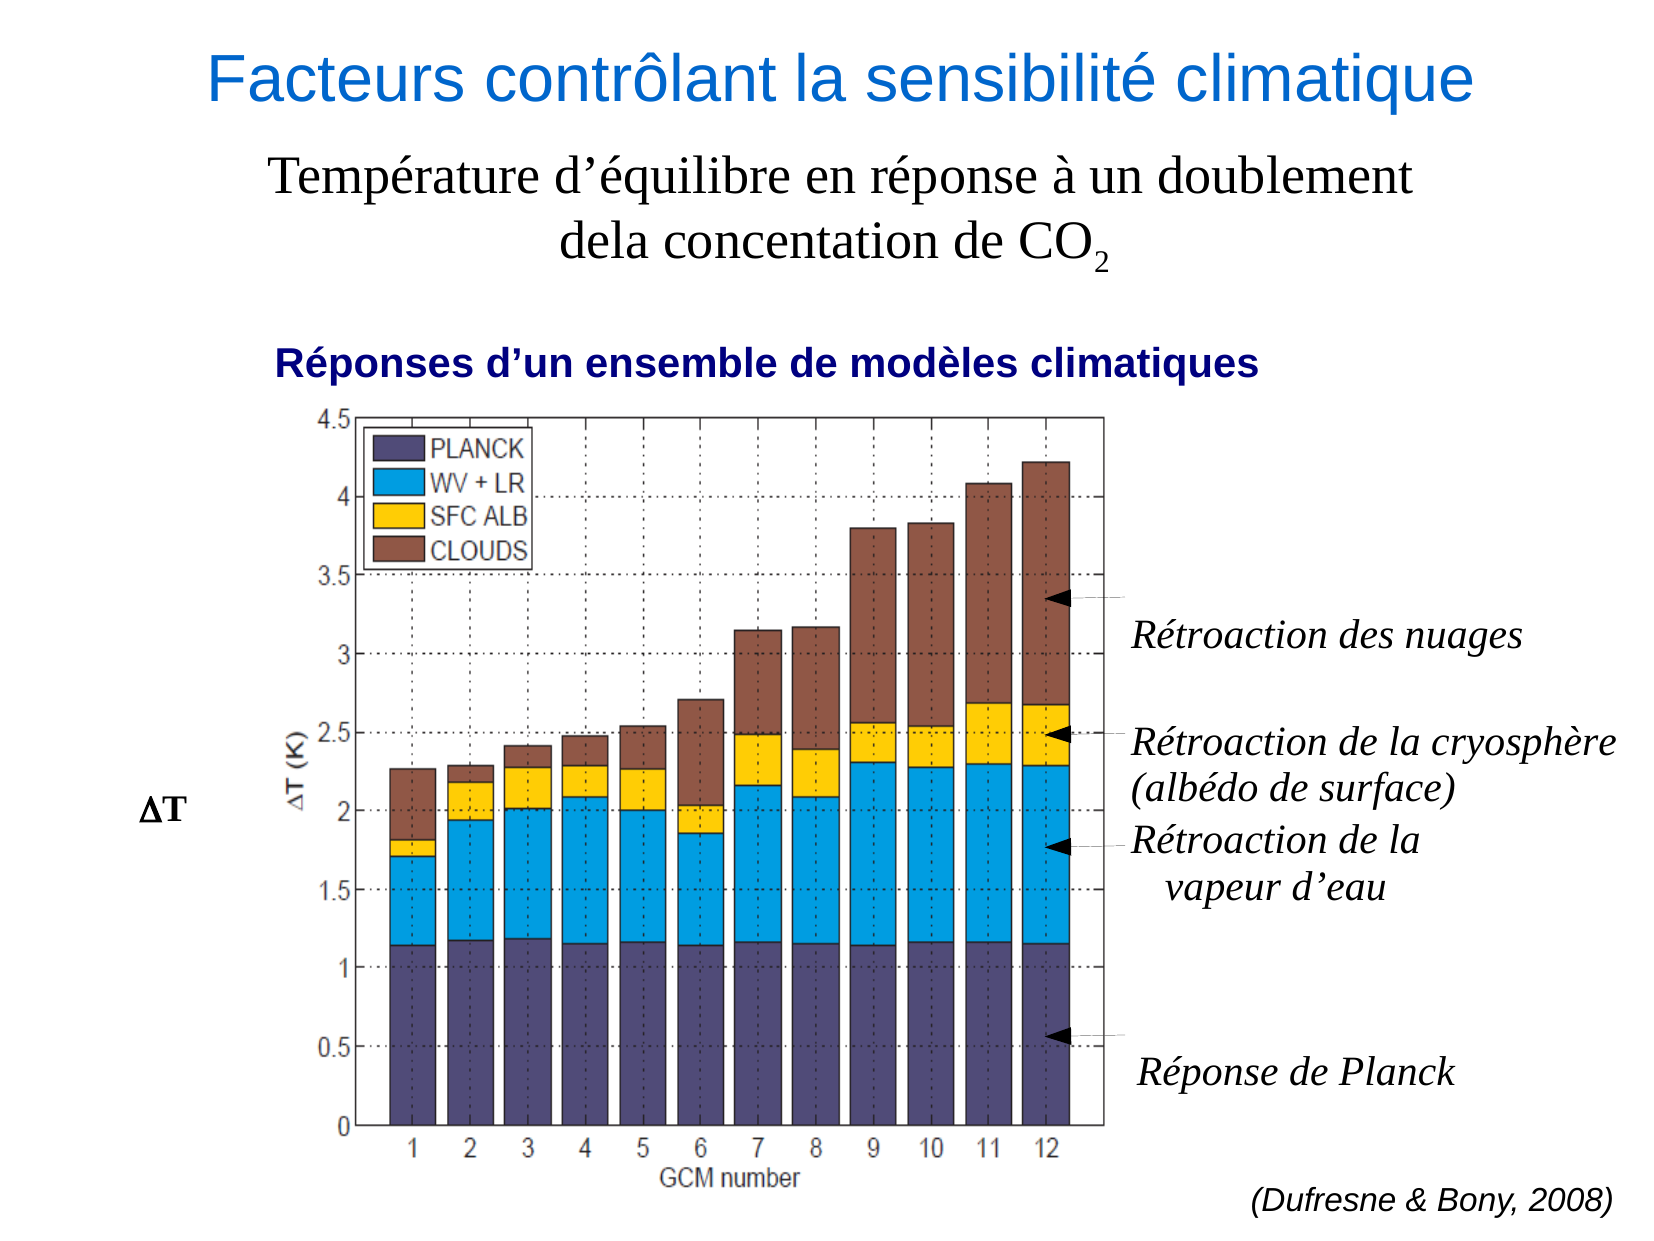

# Facteurs contrôlant la sensibilité climatique
Température d’équilibre en réponse à un doublement dela concentation de CO2
Réponses d’un ensemble de modèles climatiques
Rétroaction des nuages
Rétroaction de la cryosphère
(albédo de surface)
DT
Rétroaction de la vapeur d’eau
Réponse de Planck
(Dufresne & Bony, 2008)